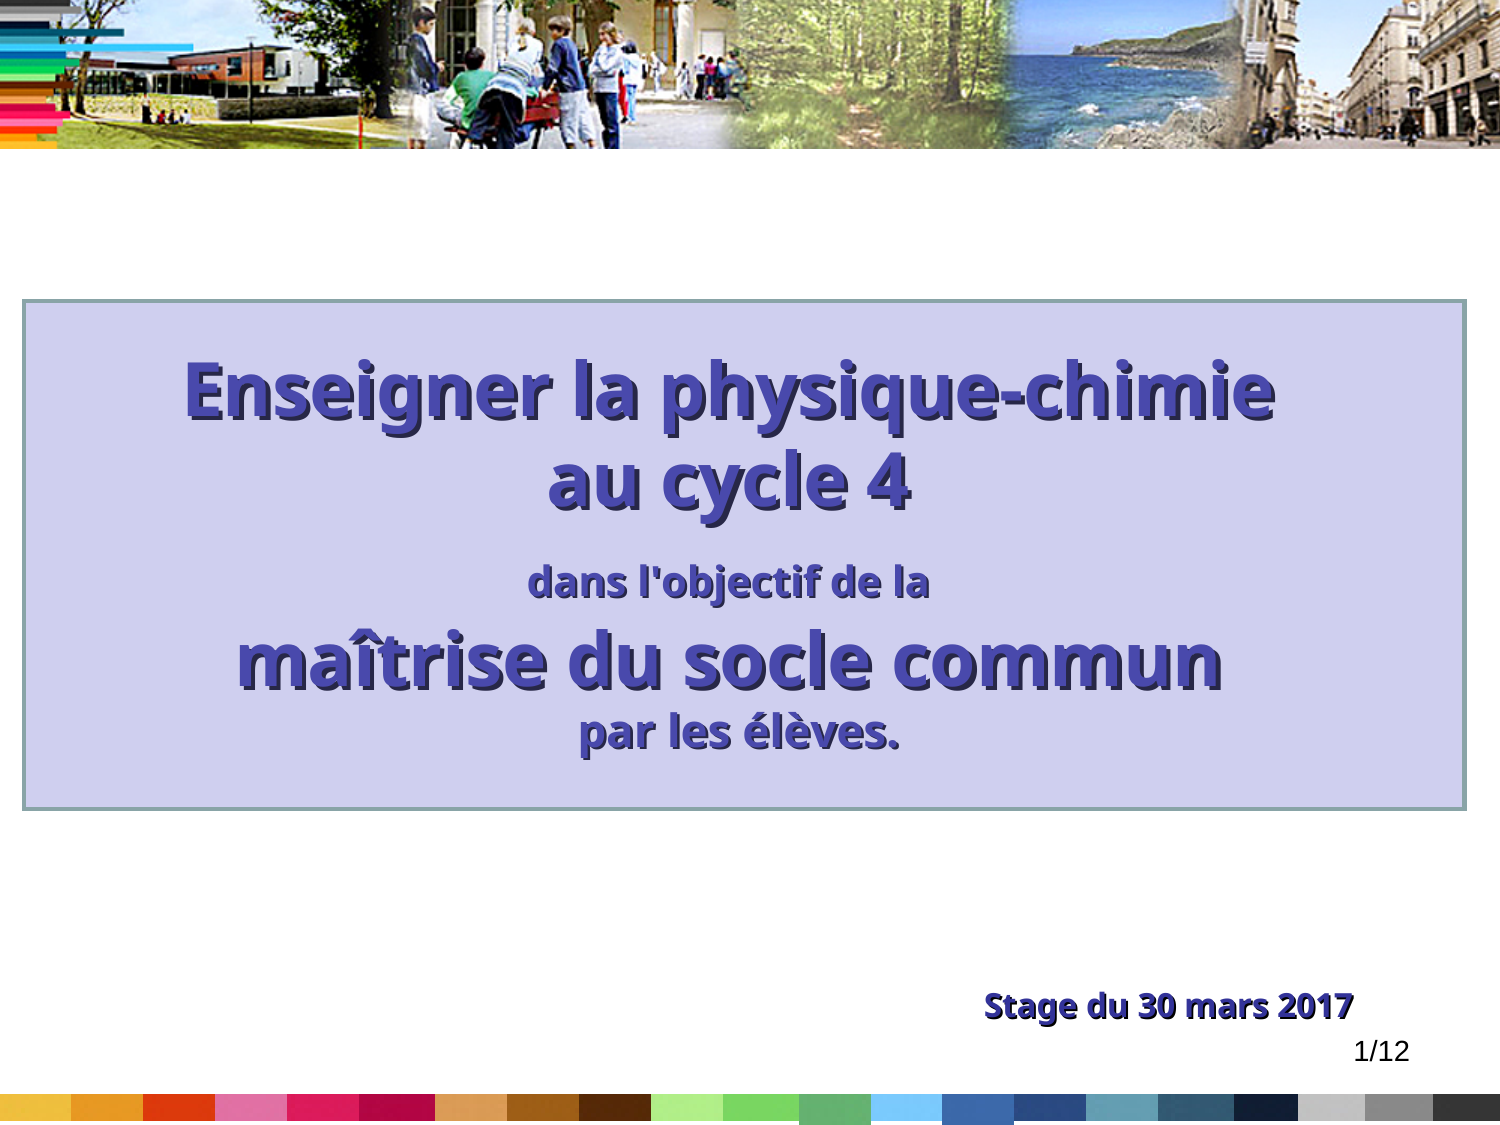

Enseigner la physique-chimie
au cycle 4
dans l'objectif de la
maîtrise du socle commun
par les élèves.
Stage du 30 mars 2017